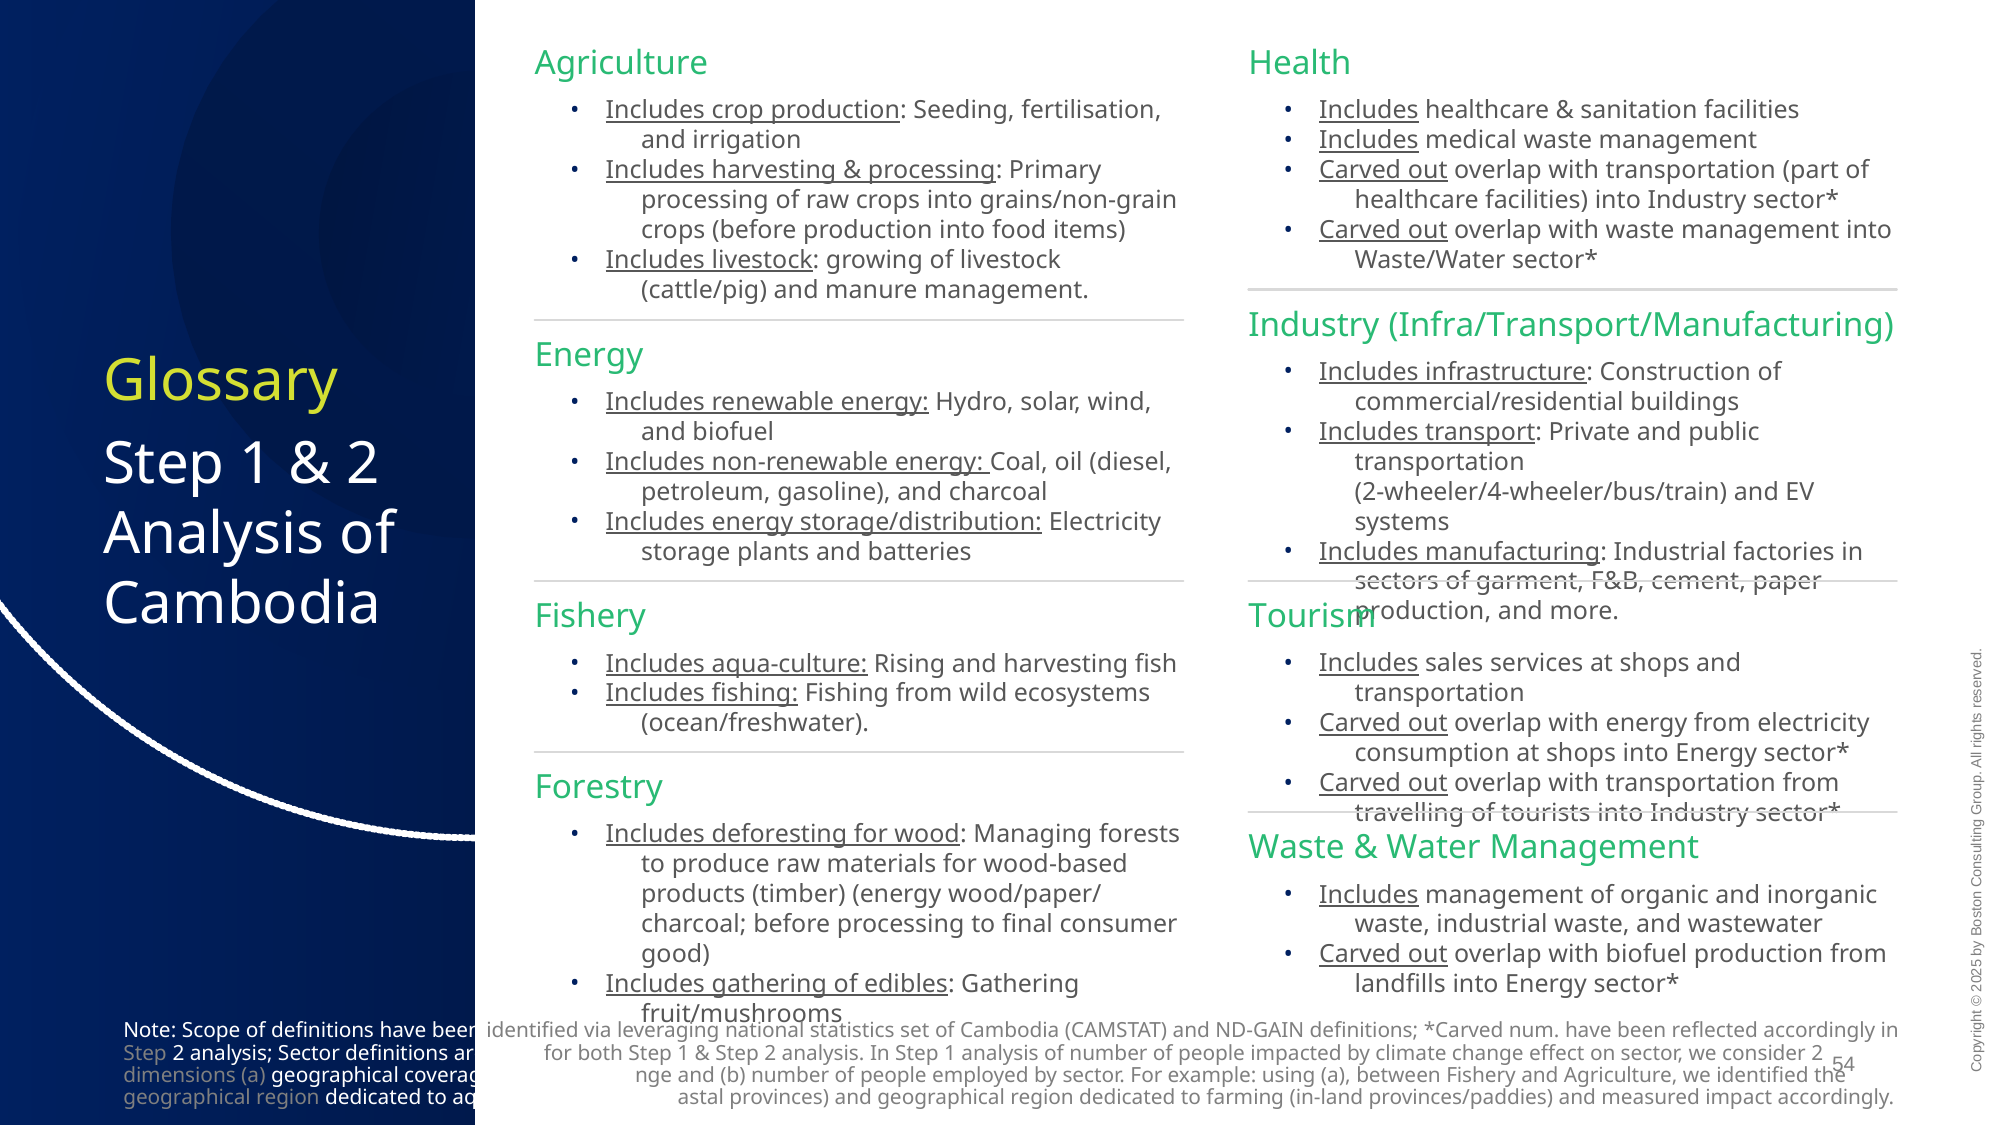

Agriculture
Includes crop production: Seeding, fertilisation, and irrigation
Includes harvesting & processing: Primary processing of raw crops into grains/non-grain crops (before production into food items)
Includes livestock: growing of livestock (cattle/pig) and manure management.
Health
Includes healthcare & sanitation facilities
Includes medical waste management
Carved out overlap with transportation (part of healthcare facilities) into Industry sector*
Carved out overlap with waste management into Waste/Water sector*
Industry (Infra/Transport/Manufacturing)
Includes infrastructure: Construction of commercial/residential buildings
Includes transport: Private and public transportation (2-wheeler/4-wheeler/bus/train) and EV systems
Includes manufacturing: Industrial factories in sectors of garment, F&B, cement, paper production, and more.
Energy
Includes renewable energy: Hydro, solar, wind, and biofuel
Includes non-renewable energy: Coal, oil (diesel, petroleum, gasoline), and charcoal
Includes energy storage/distribution: Electricity storage plants and batteries
Glossary
Step 1 & 2 Analysis of Cambodia
Fishery
Includes aqua-culture: Rising and harvesting fish
Includes fishing: Fishing from wild ecosystems (ocean/freshwater).
Tourism
Includes sales services at shops and transportation
Carved out overlap with energy from electricity consumption at shops into Energy sector*
Carved out overlap with transportation from travelling of tourists into Industry sector*
Forestry
Includes deforesting for wood: Managing forests to produce raw materials for wood-based products (timber) (energy wood/paper/ charcoal; before processing to final consumer good)
Includes gathering of edibles: Gathering fruit/mushrooms
Waste & Water Management
Includes management of organic and inorganic waste, industrial waste, and wastewater
Carved out overlap with biofuel production from landfills into Energy sector*
Note: Scope of definitions have been identified via leveraging national statistics set of Cambodia (CAMSTAT) and ND-GAIN definitions; *Carved num. have been reflected accordingly in Step 2 analysis; Sector definitions are used for both Step 1 & Step 2 analysis. In Step 1 analysis of number of people impacted by climate change effect on sector, we consider 2 dimensions (a) geographical coverage of climate change and (b) number of people employed by sector. For example: using (a), between Fishery and Agriculture, we identified the geographical region dedicated to aquaculture/fishery (coastal provinces) and geographical region dedicated to farming (in-land provinces/paddies) and measured impact accordingly.